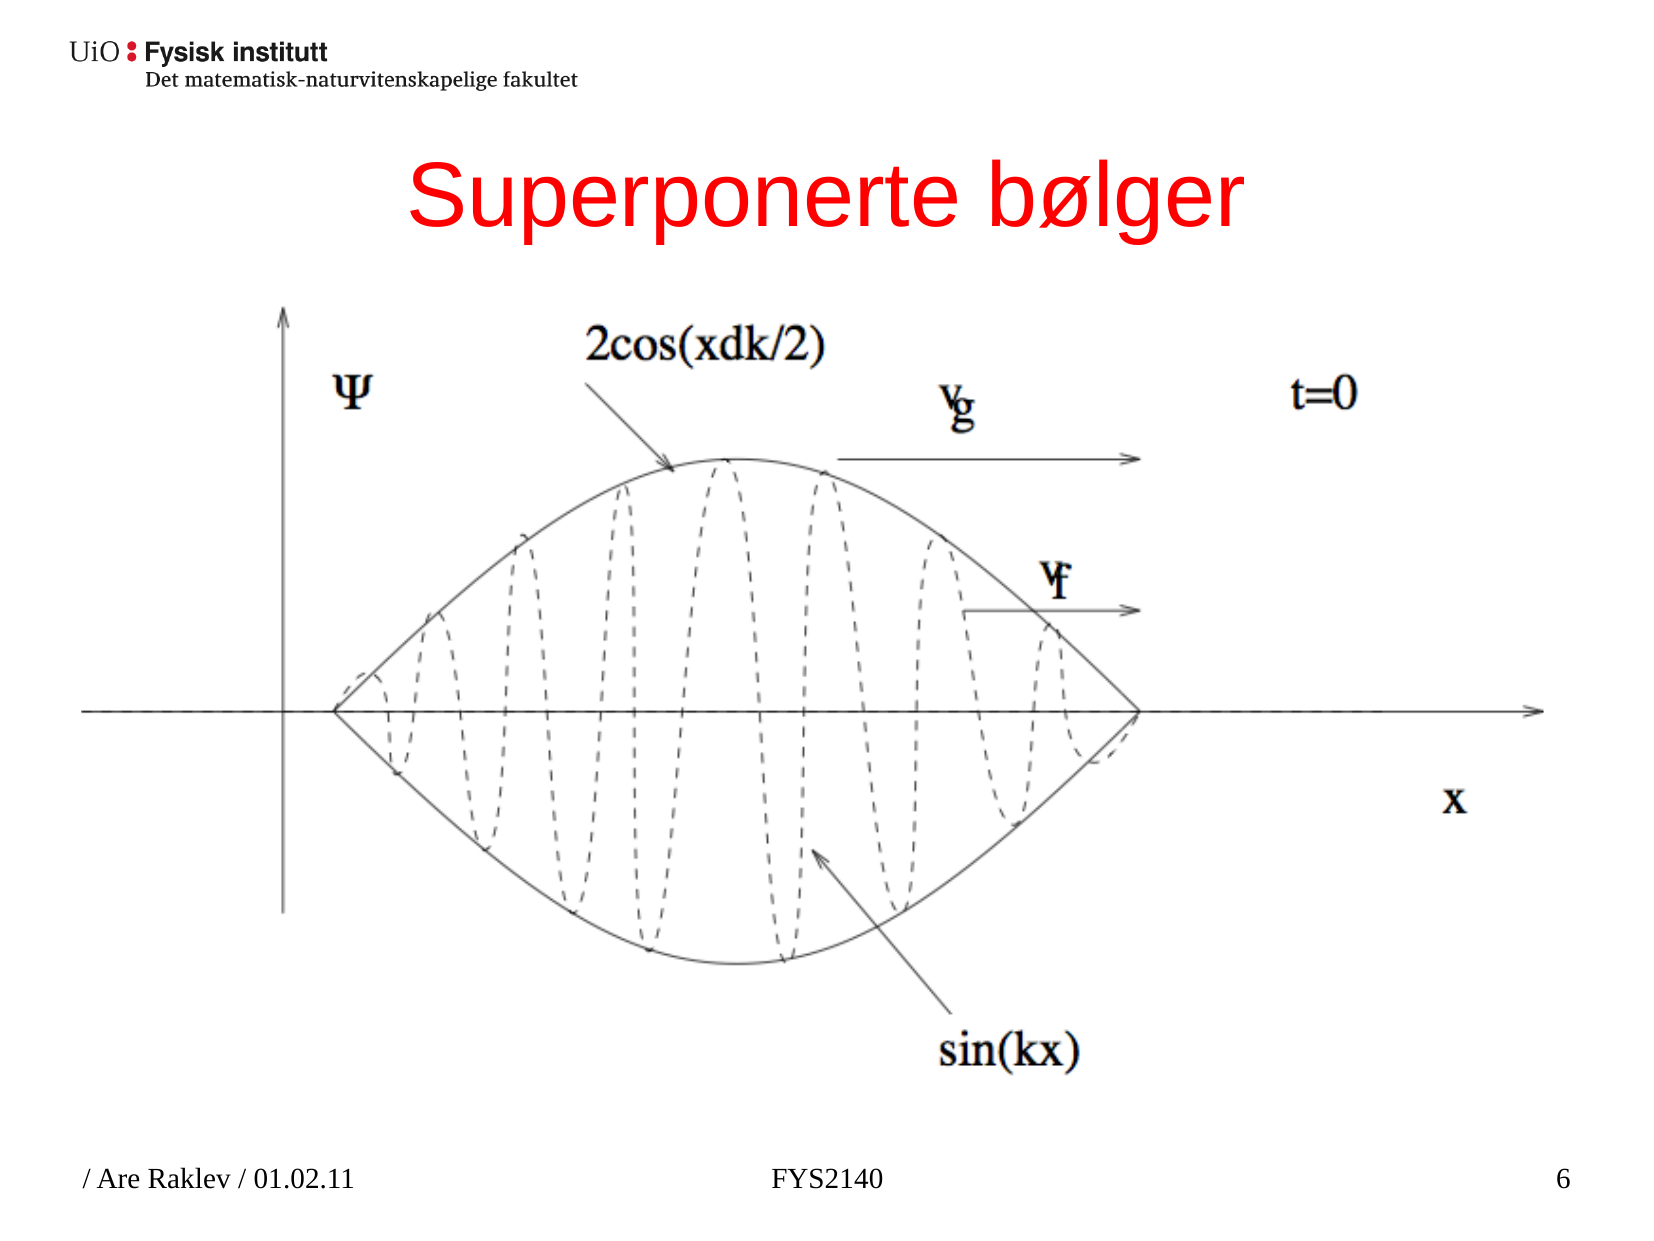

# Superponerte bølger
/ Are Raklev / 01.02.11
FYS2140
6